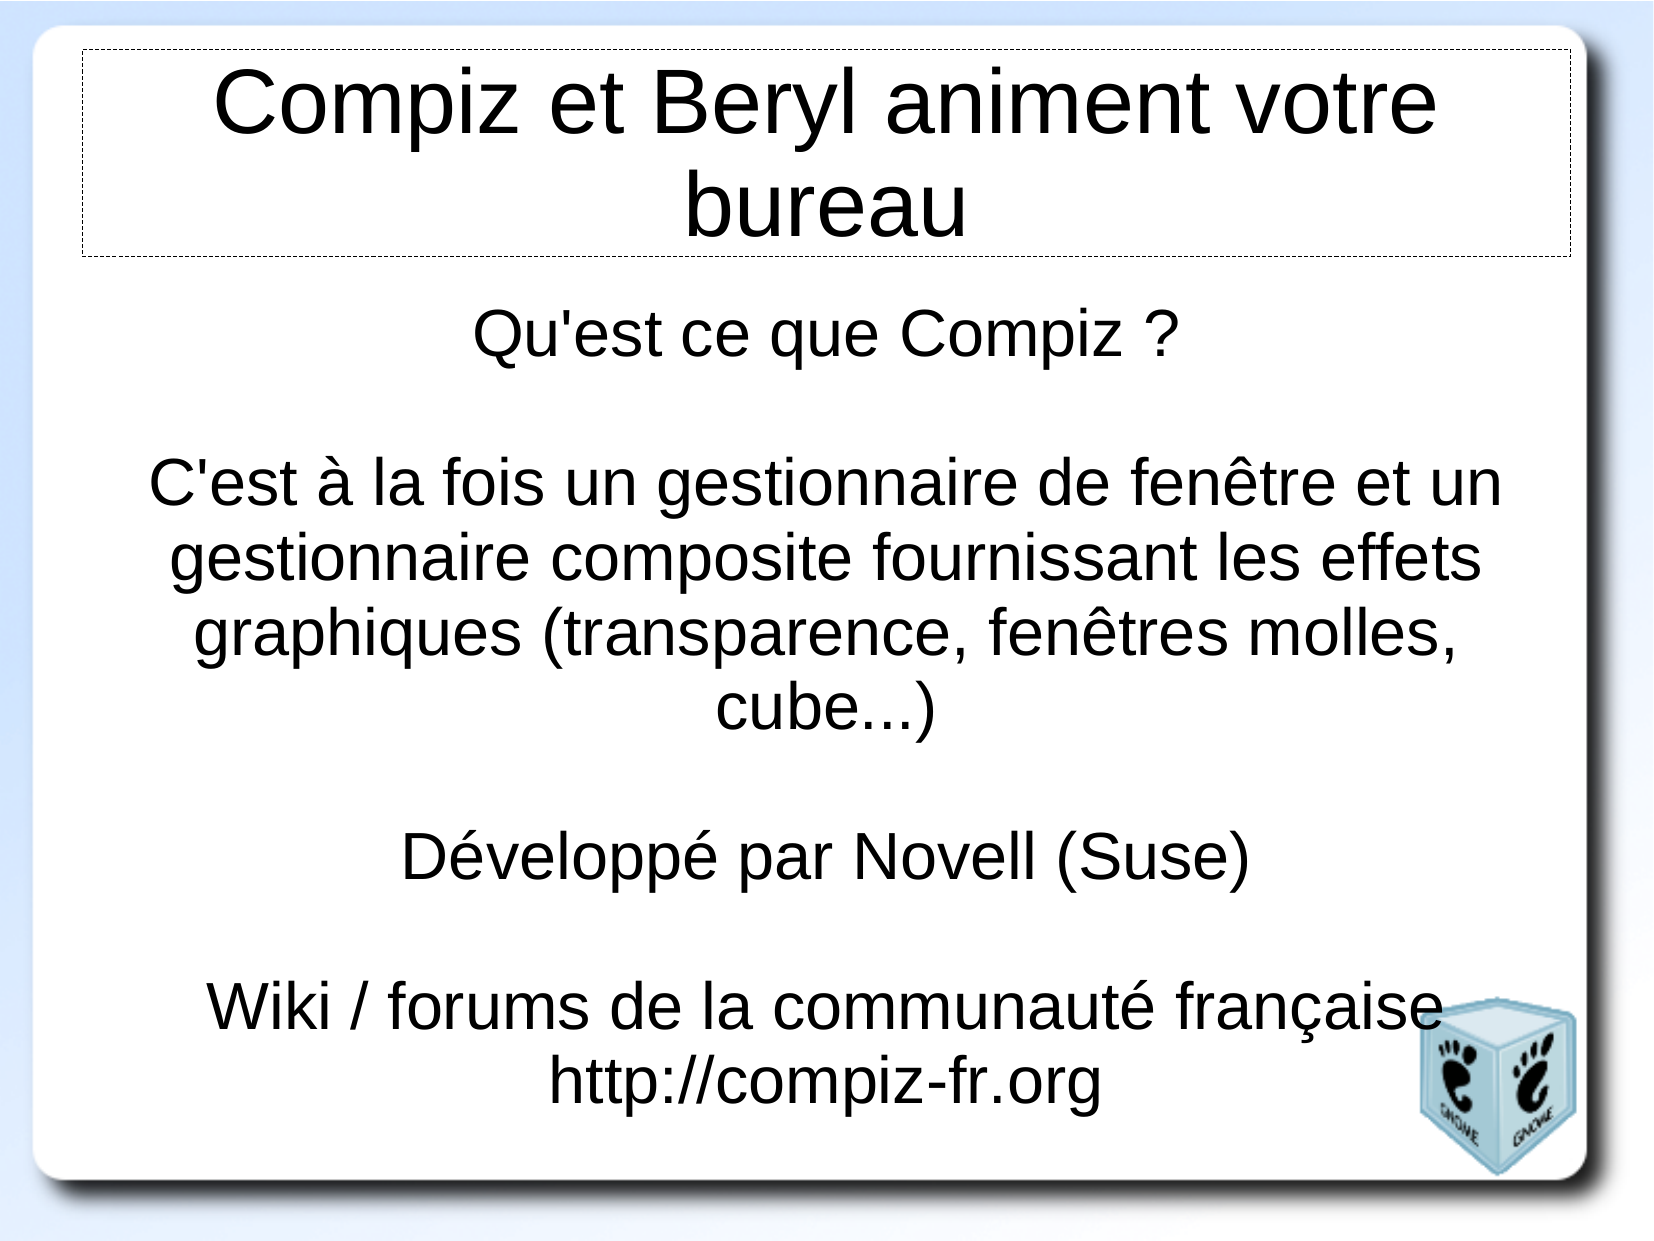

# Compiz et Beryl animent votre bureau
Qu'est ce que Compiz ?
C'est à la fois un gestionnaire de fenêtre et un gestionnaire composite fournissant les effets graphiques (transparence, fenêtres molles, cube...)
Développé par Novell (Suse)
Wiki / forums de la communauté française
http://compiz-fr.org